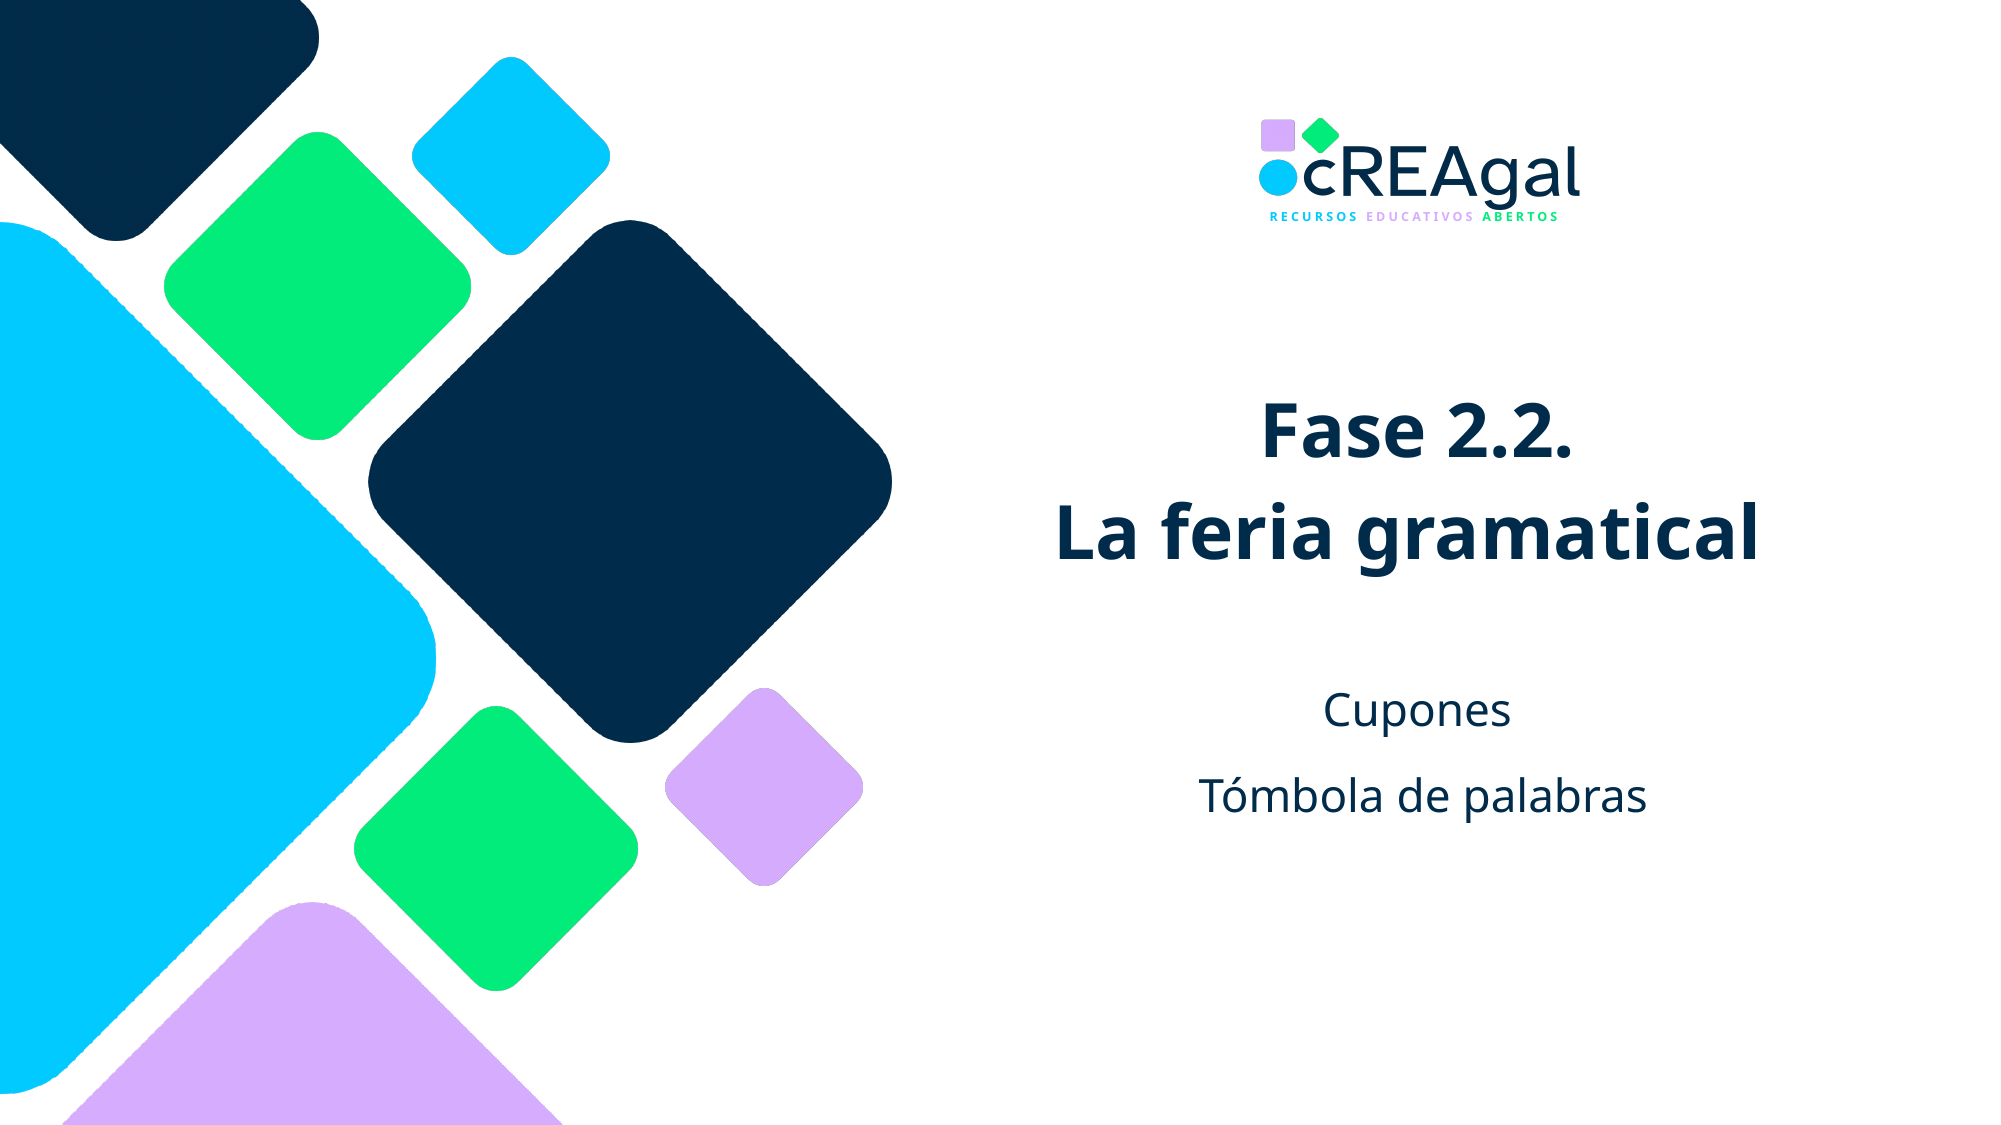

# Fase 2.2. La feria gramatical
Cupones
 Tómbola de palabras